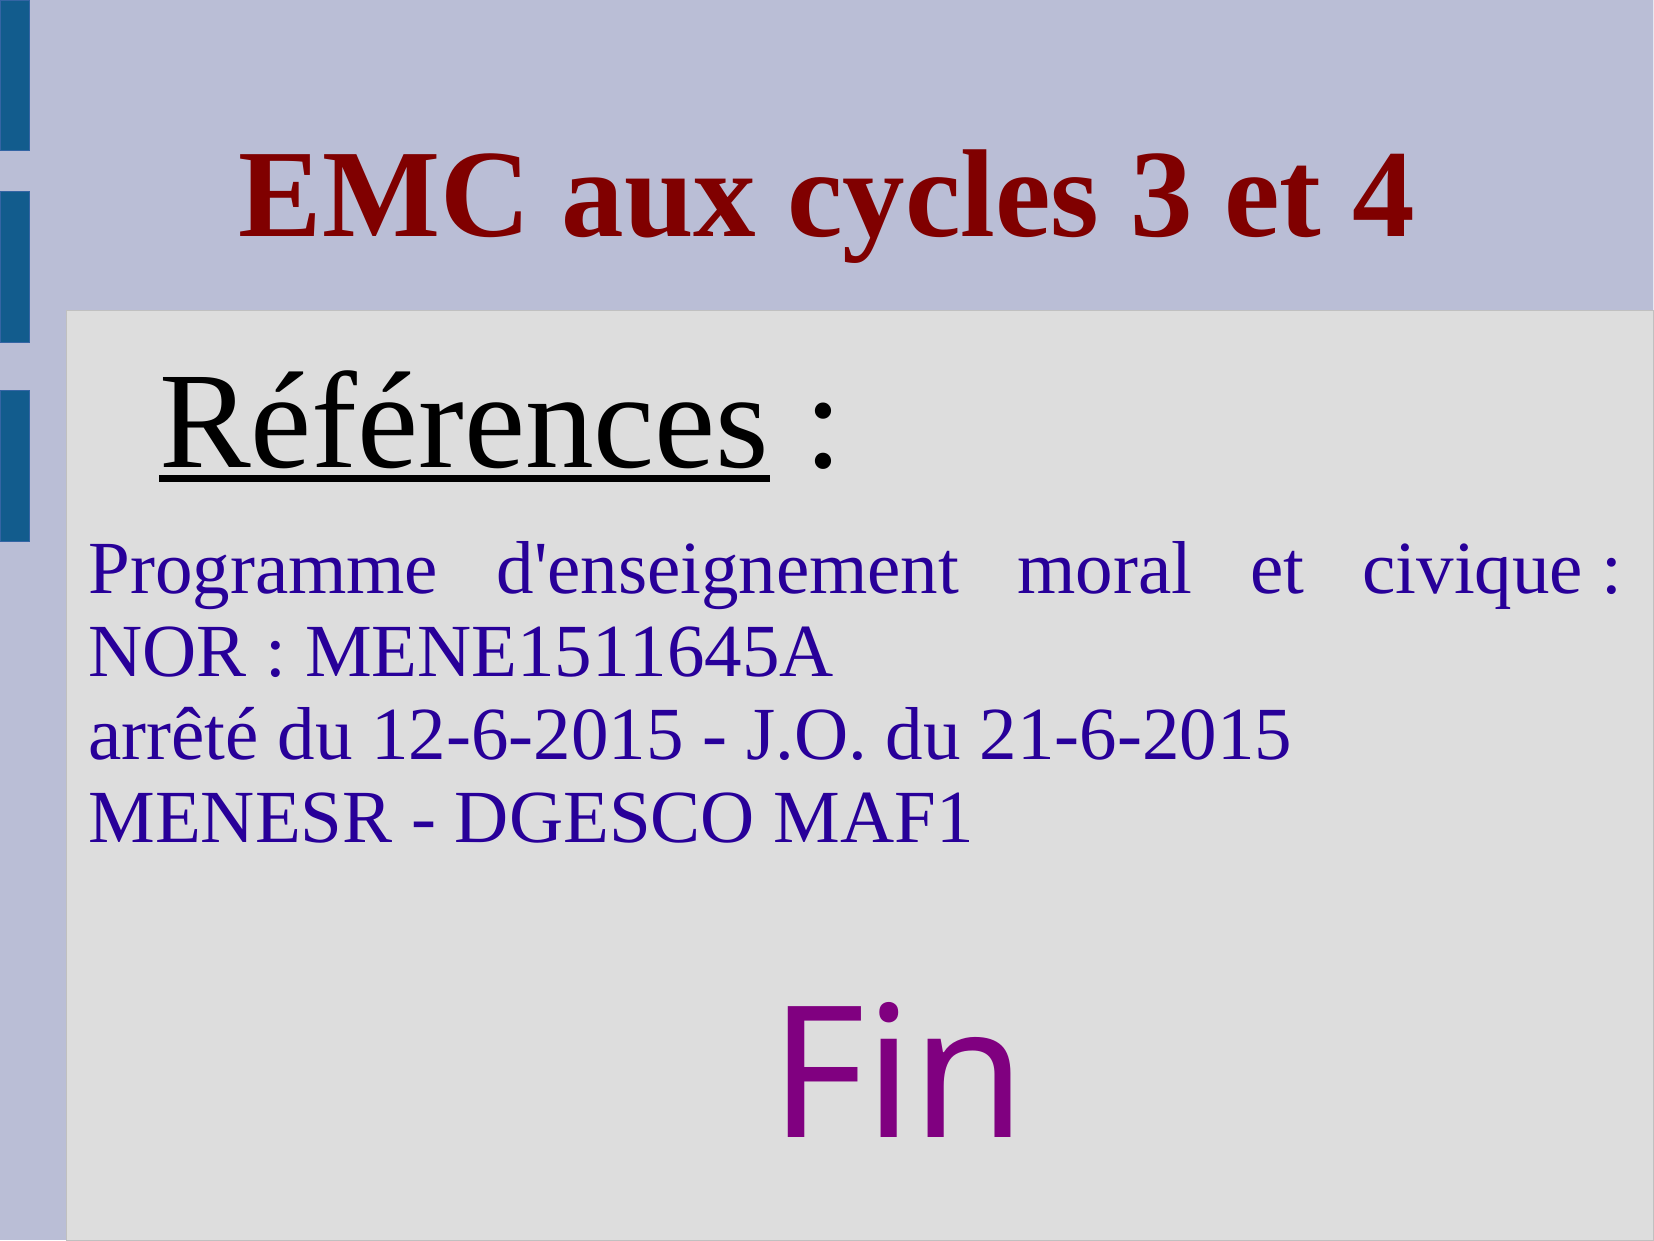

# EMC aux cycles 3 et 4
Références :
Programme d'enseignement moral et civique : NOR : MENE1511645A
arrêté du 12-6-2015 - J.O. du 21-6-2015
MENESR - DGESCO MAF1
Fin